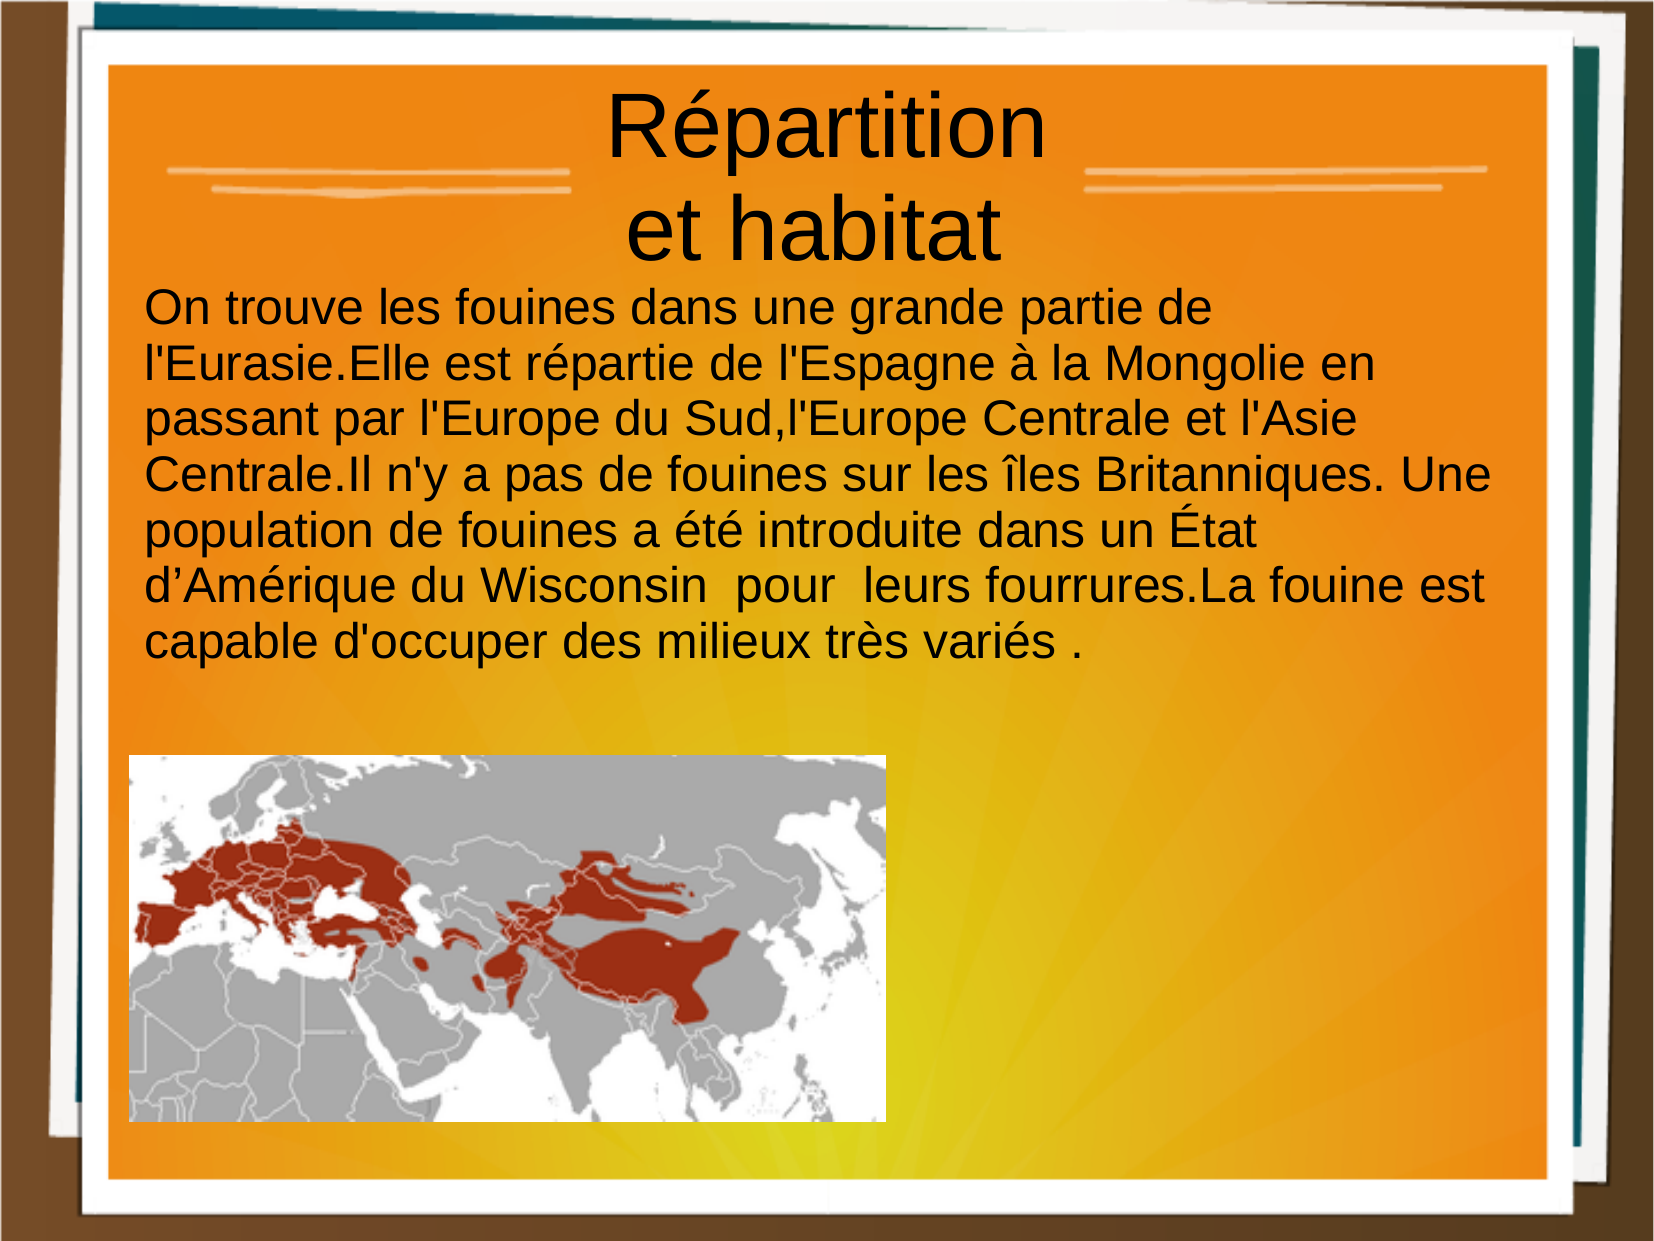

# Répartition et habitat
On trouve les fouines dans une grande partie de l'Eurasie.Elle est répartie de l'Espagne à la Mongolie en passant par l'Europe du Sud,l'Europe Centrale et l'Asie Centrale.Il n'y a pas de fouines sur les îles Britanniques. Une population de fouines a été introduite dans un État d’Amérique du Wisconsin pour leurs fourrures.La fouine est capable d'occuper des milieux très variés .